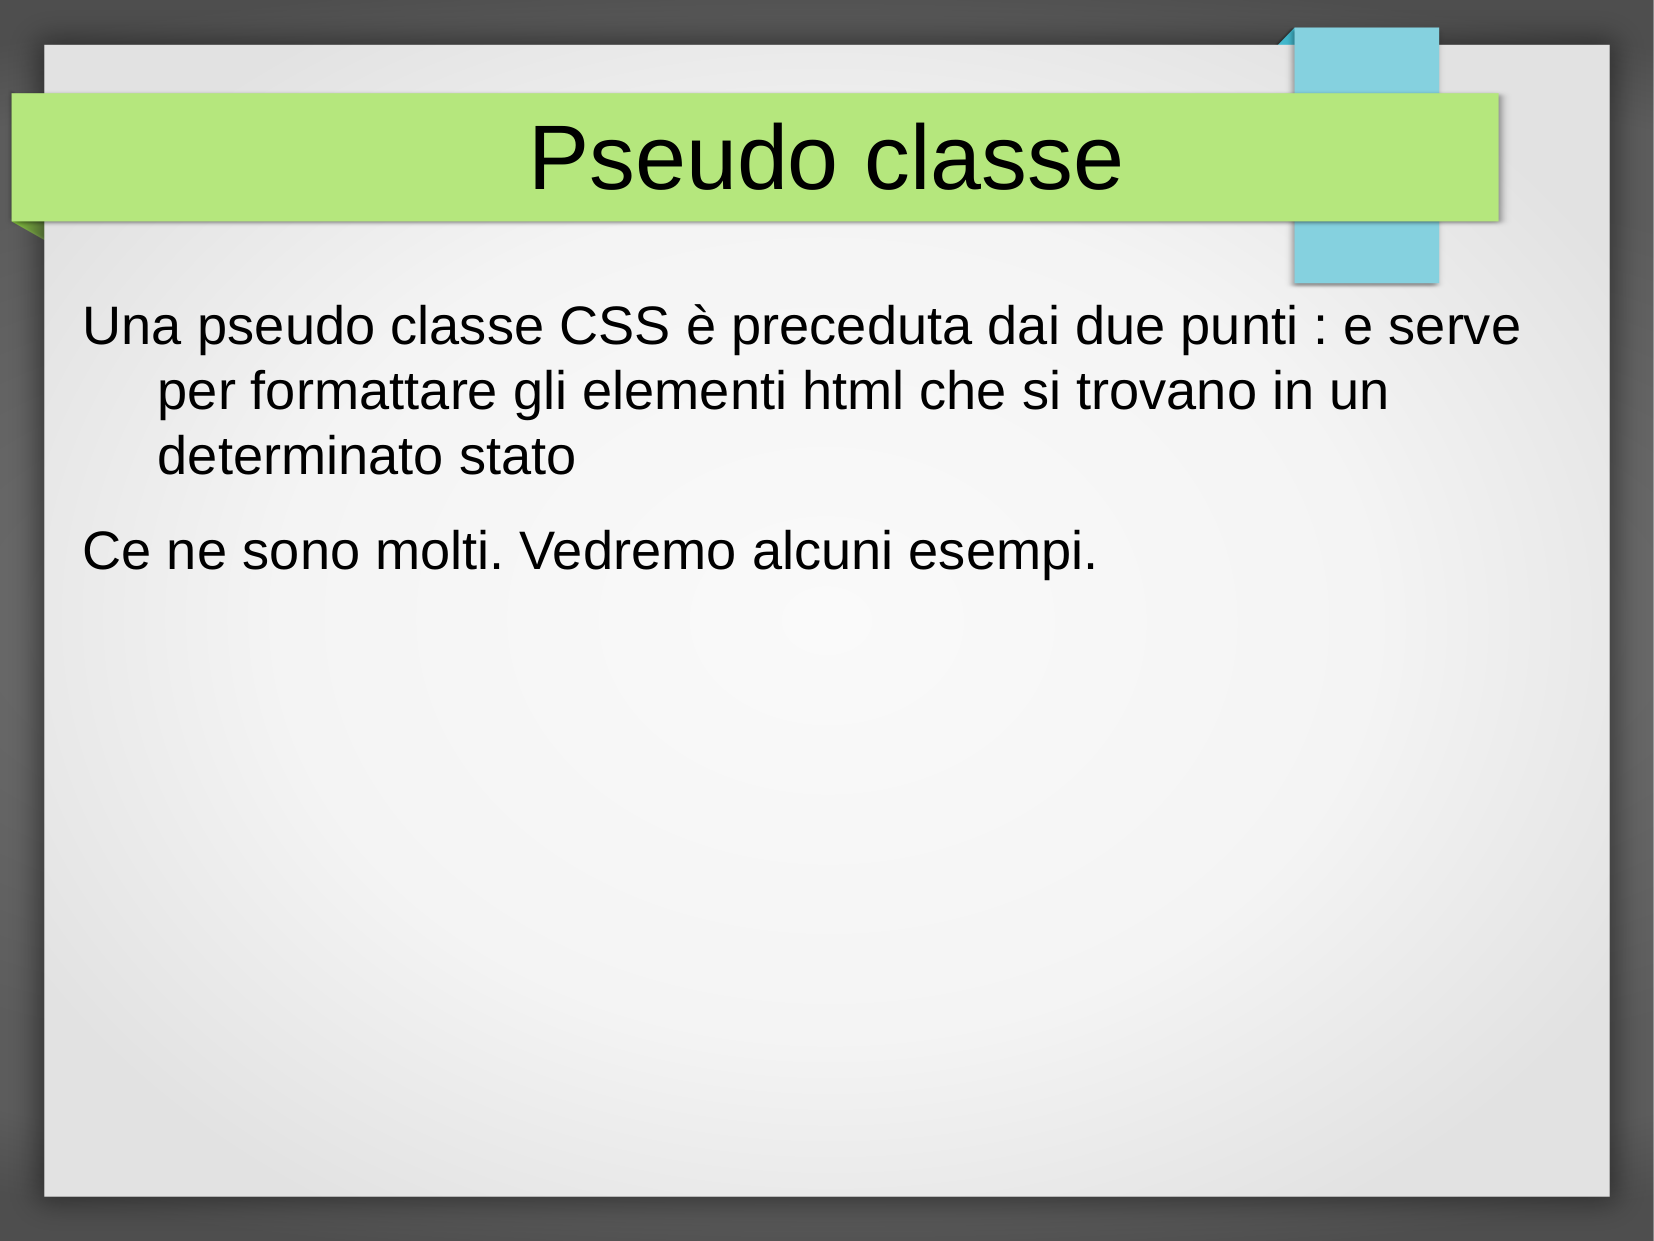

# Pseudo classe
Una pseudo classe CSS è preceduta dai due punti : e serve per formattare gli elementi html che si trovano in un determinato stato
Ce ne sono molti. Vedremo alcuni esempi.